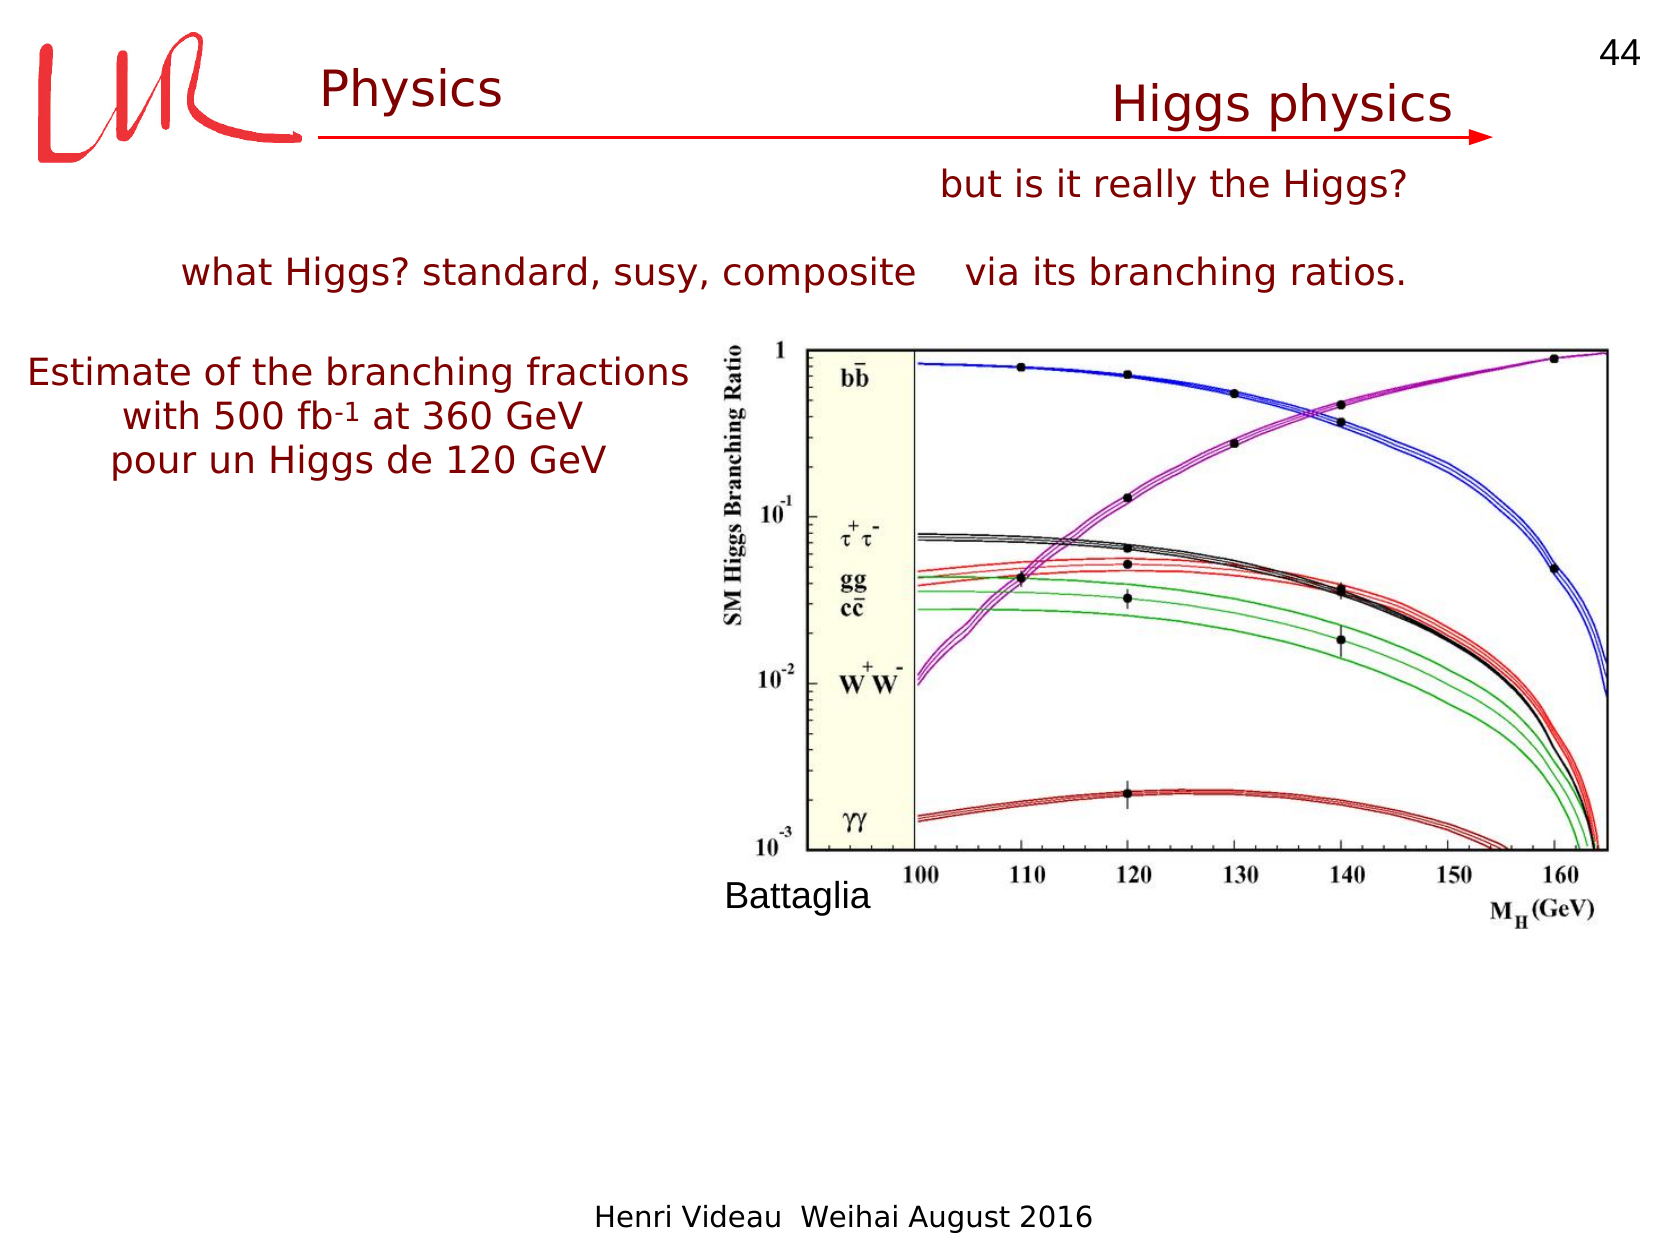

Higgs physics
 but is it really the Higgs?
what Higgs? standard, susy, composite via its branching ratios.
Estimate of the branching fractions
with 500 fb-1 at 360 GeV
pour un Higgs de 120 GeV
Battaglia